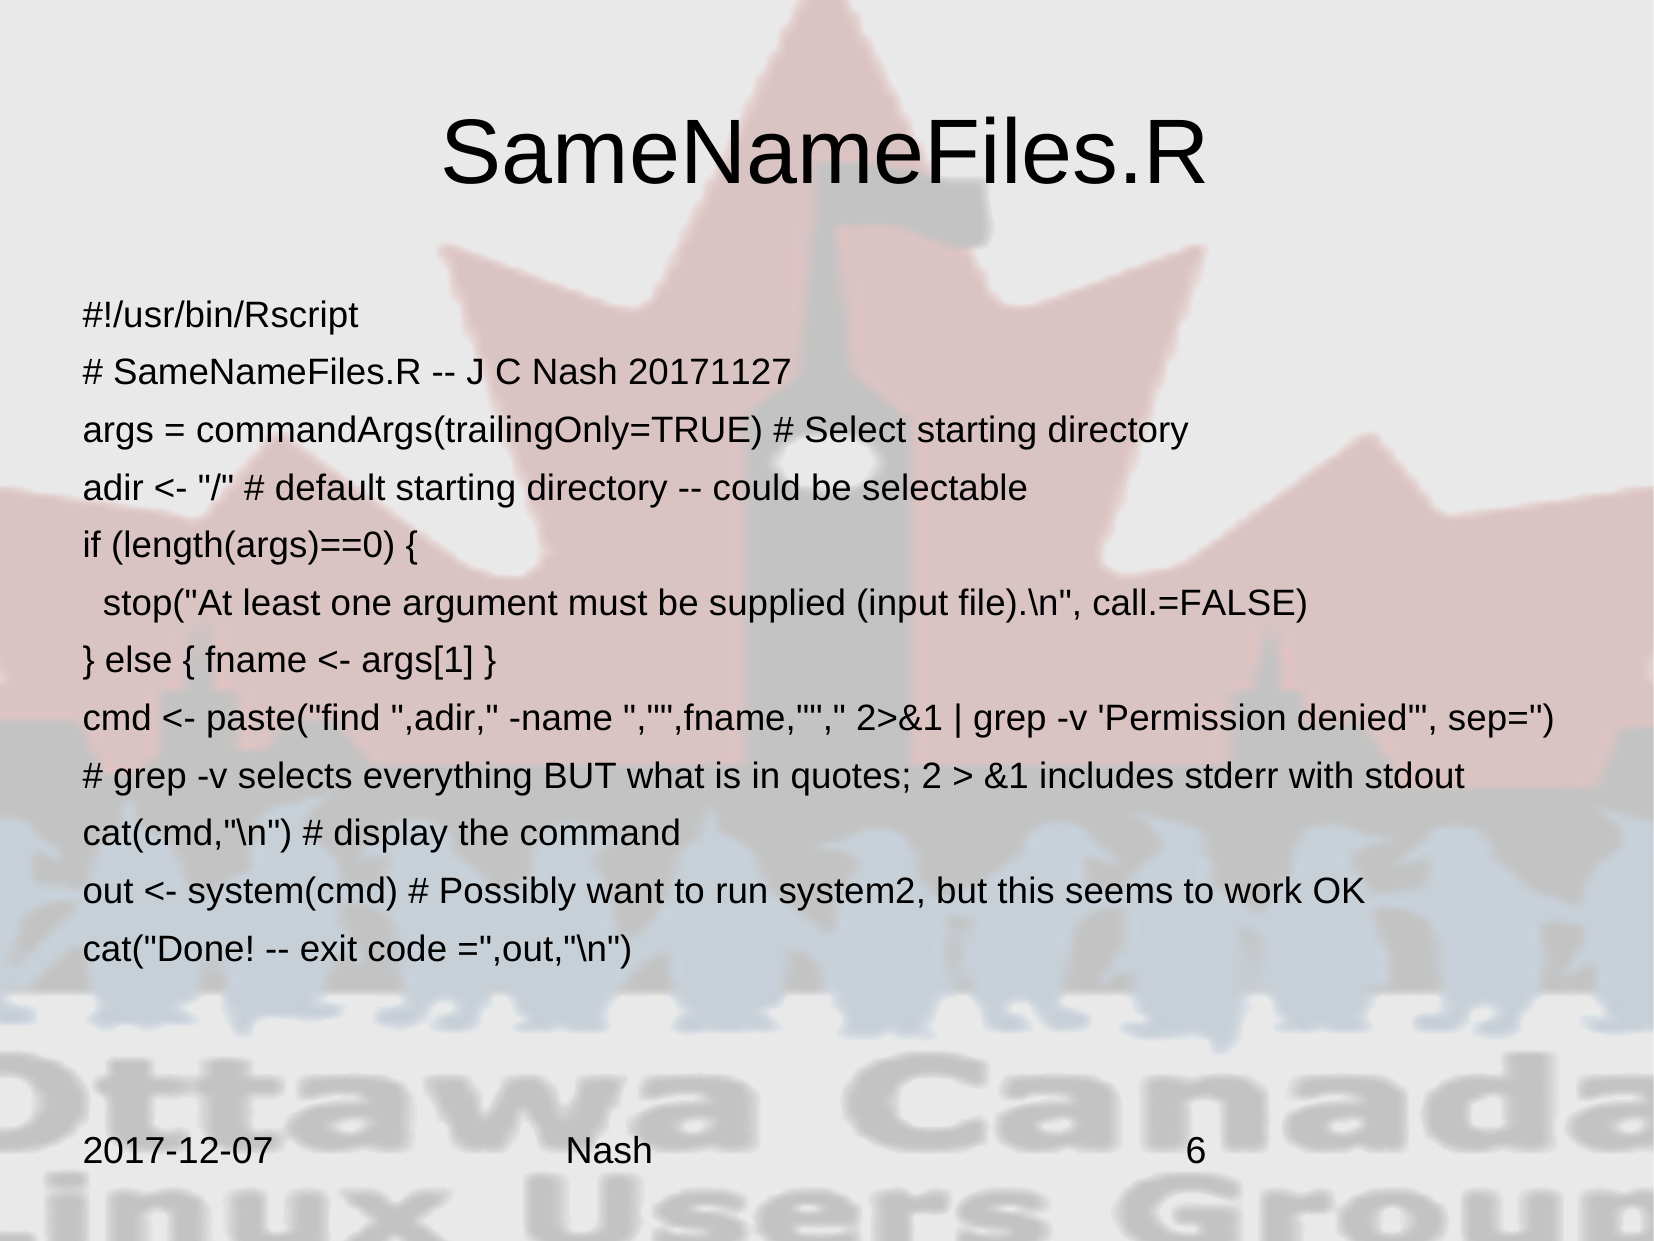

# SameNameFiles.R
#!/usr/bin/Rscript
# SameNameFiles.R -- J C Nash 20171127
args = commandArgs(trailingOnly=TRUE) # Select starting directory
adir <- "/" # default starting directory -- could be selectable
if (length(args)==0) {
 stop("At least one argument must be supplied (input file).\n", call.=FALSE)
} else { fname <- args[1] }
cmd <- paste("find ",adir," -name ",'"',fname,'"'," 2>&1 | grep -v 'Permission denied'", sep='')
# grep -v selects everything BUT what is in quotes; 2 > &1 includes stderr with stdout
cat(cmd,"\n") # display the command
out <- system(cmd) # Possibly want to run system2, but this seems to work OK
cat("Done! -- exit code =",out,"\n")
6